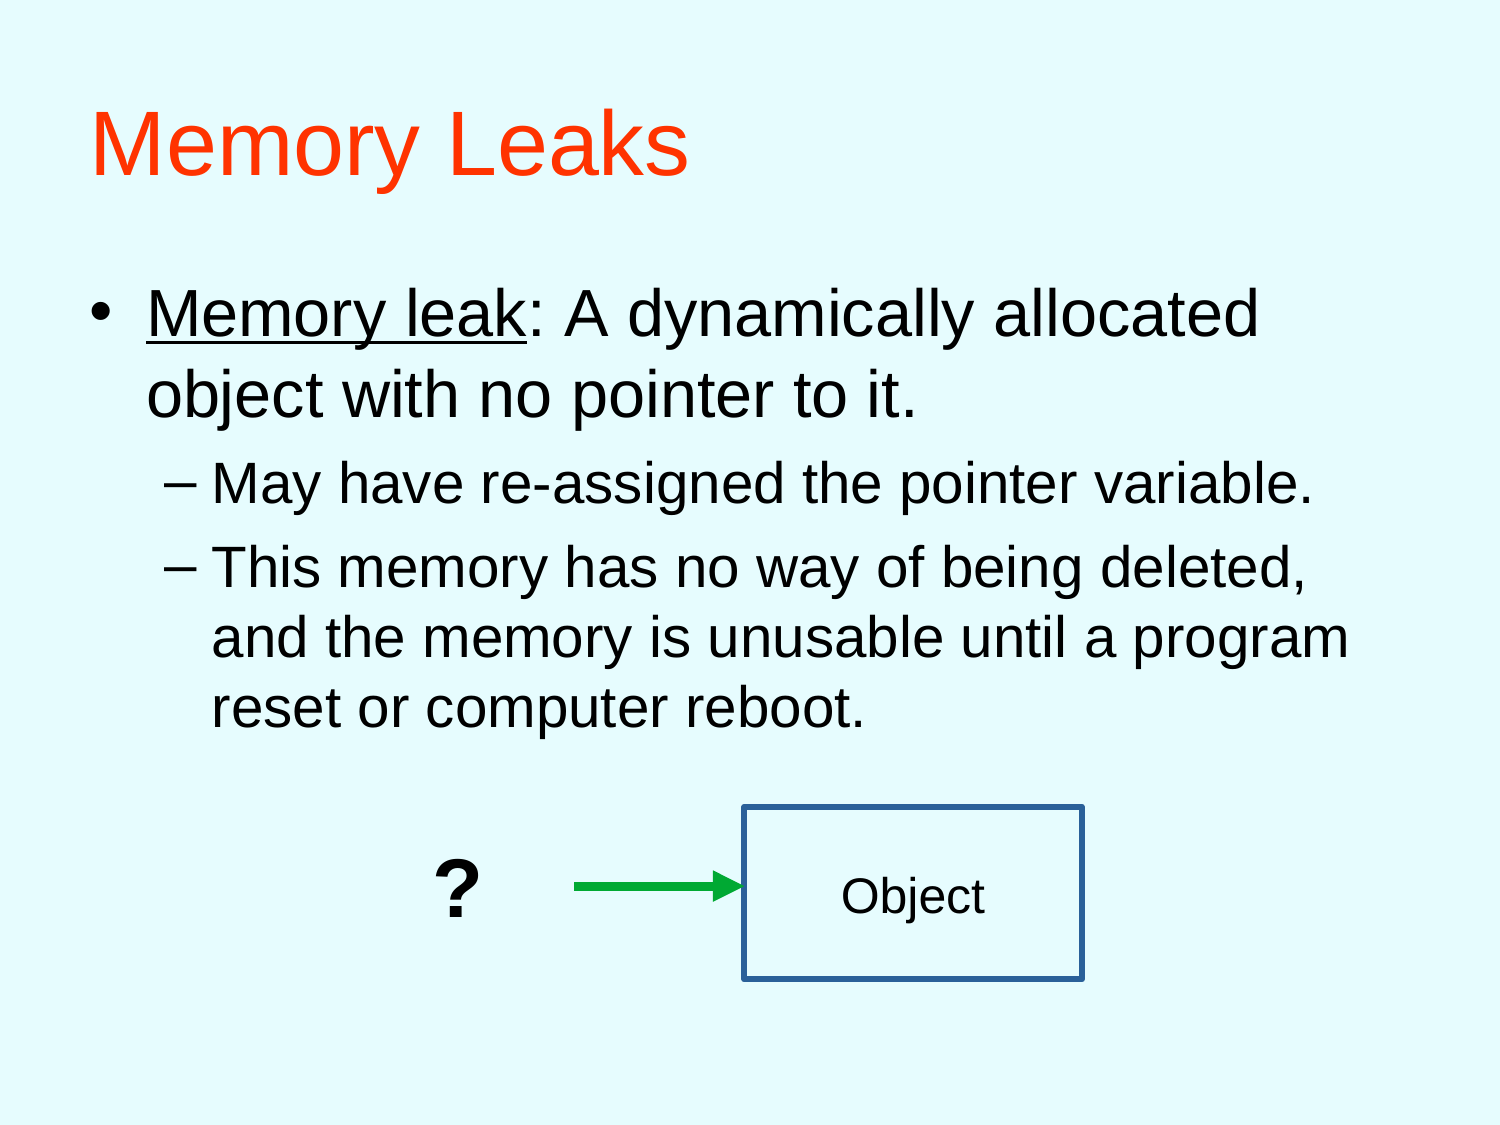

# Memory Leaks
Memory leak: A dynamically allocated object with no pointer to it.
May have re-assigned the pointer variable.
This memory has no way of being deleted, and the memory is unusable until a program reset or computer reboot.
Object
?